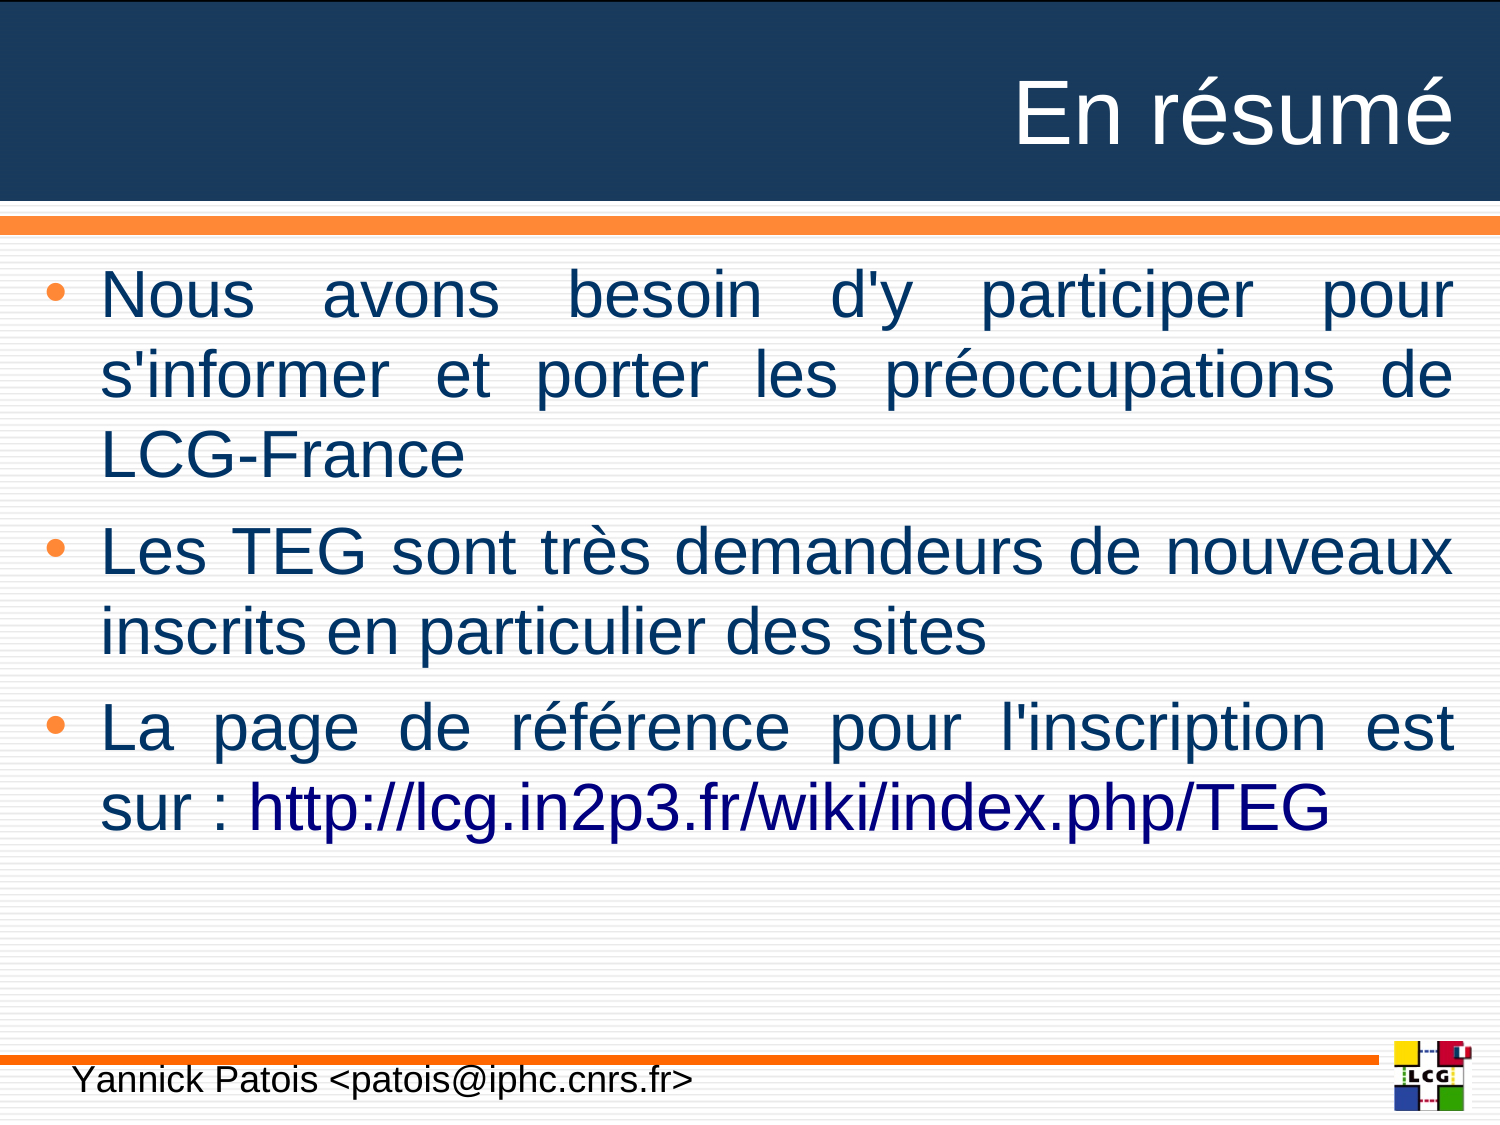

# En résumé
Nous avons besoin d'y participer pour s'informer et porter les préoccupations de LCG-France
Les TEG sont très demandeurs de nouveaux inscrits en particulier des sites
La page de référence pour l'inscription est sur : http://lcg.in2p3.fr/wiki/index.php/TEG